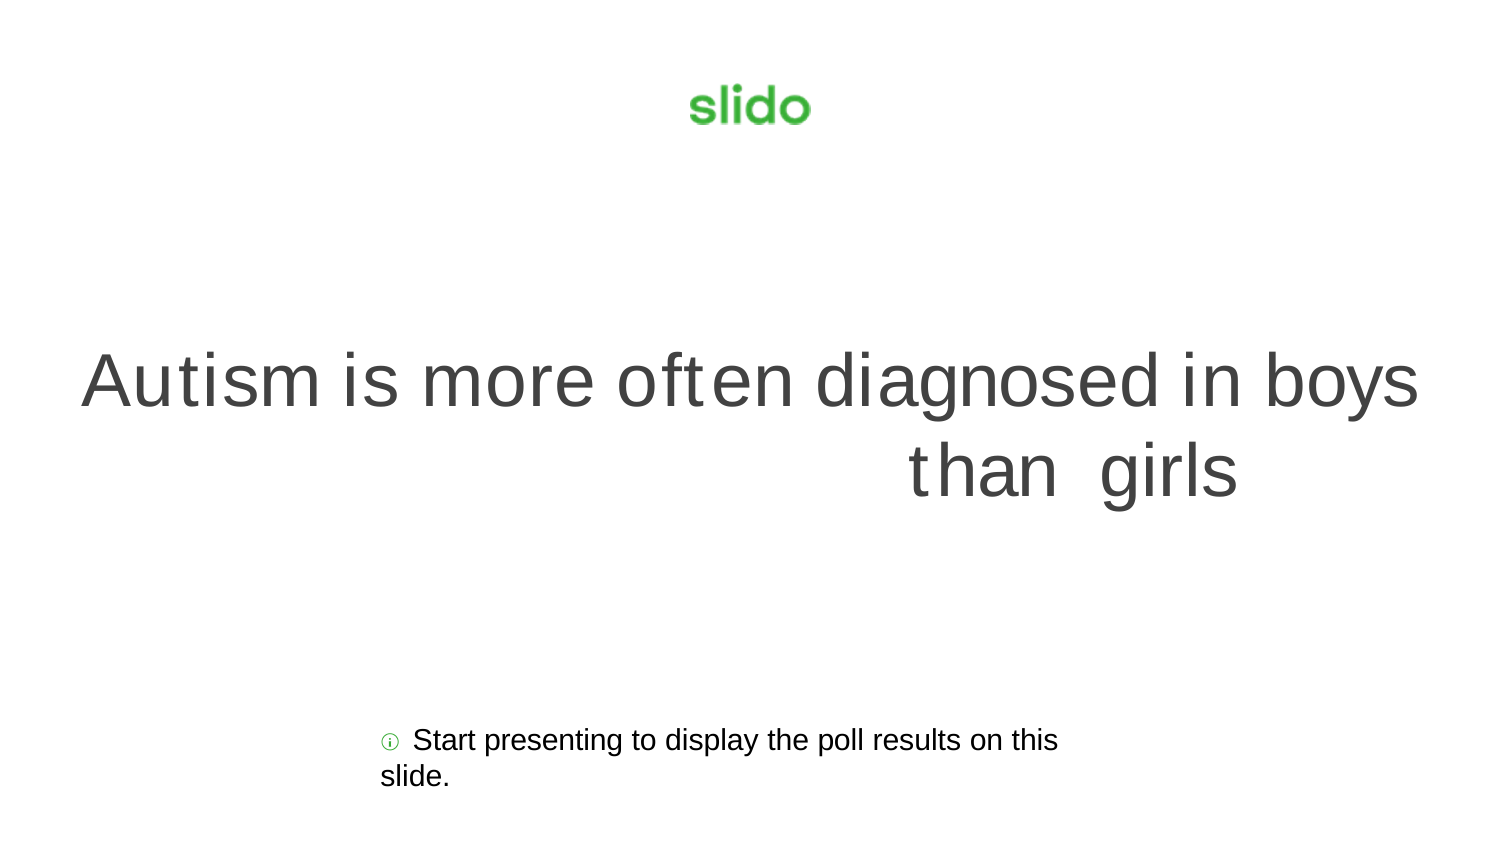

# Autism is more often diagnosed in boys than girls
ⓘ Start presenting to display the poll results on this slide.